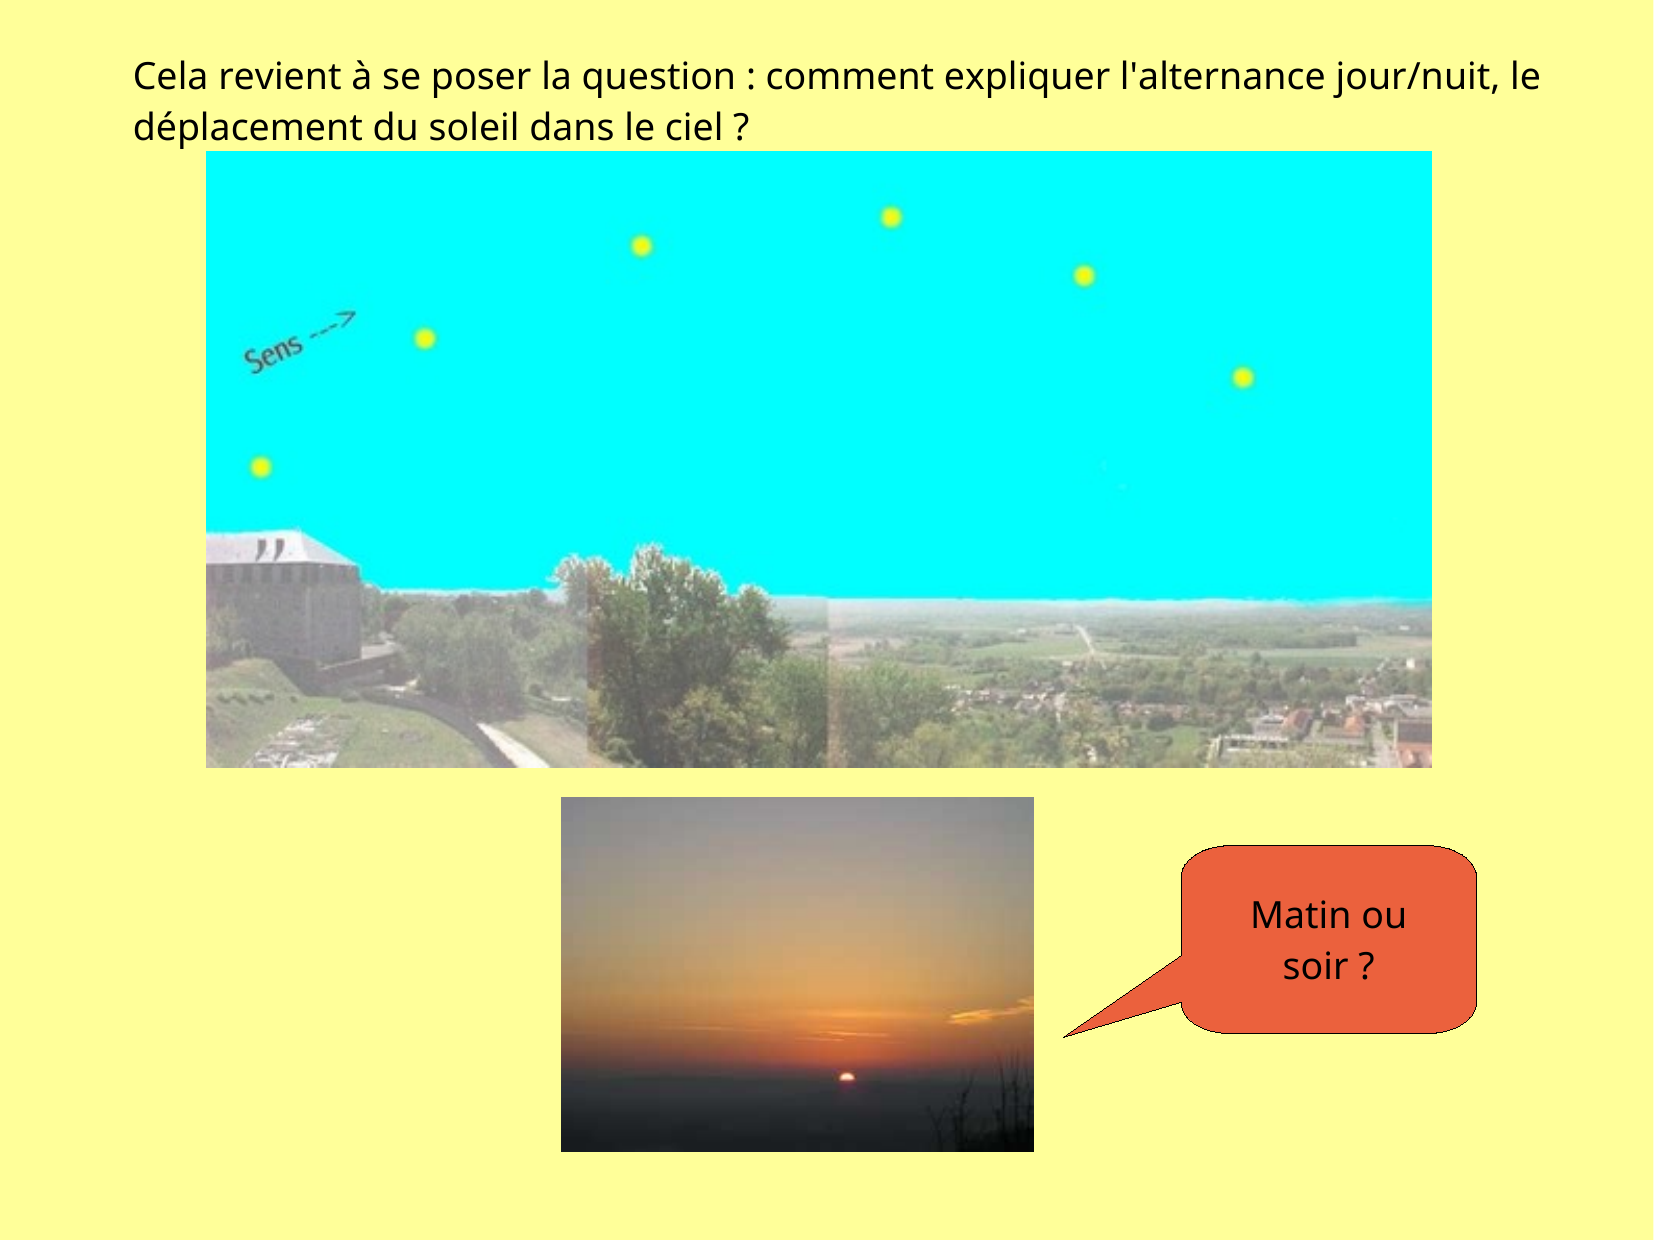

Cela revient à se poser la question : comment expliquer l'alternance jour/nuit, le déplacement du soleil dans le ciel ?
Matin ou soir ?